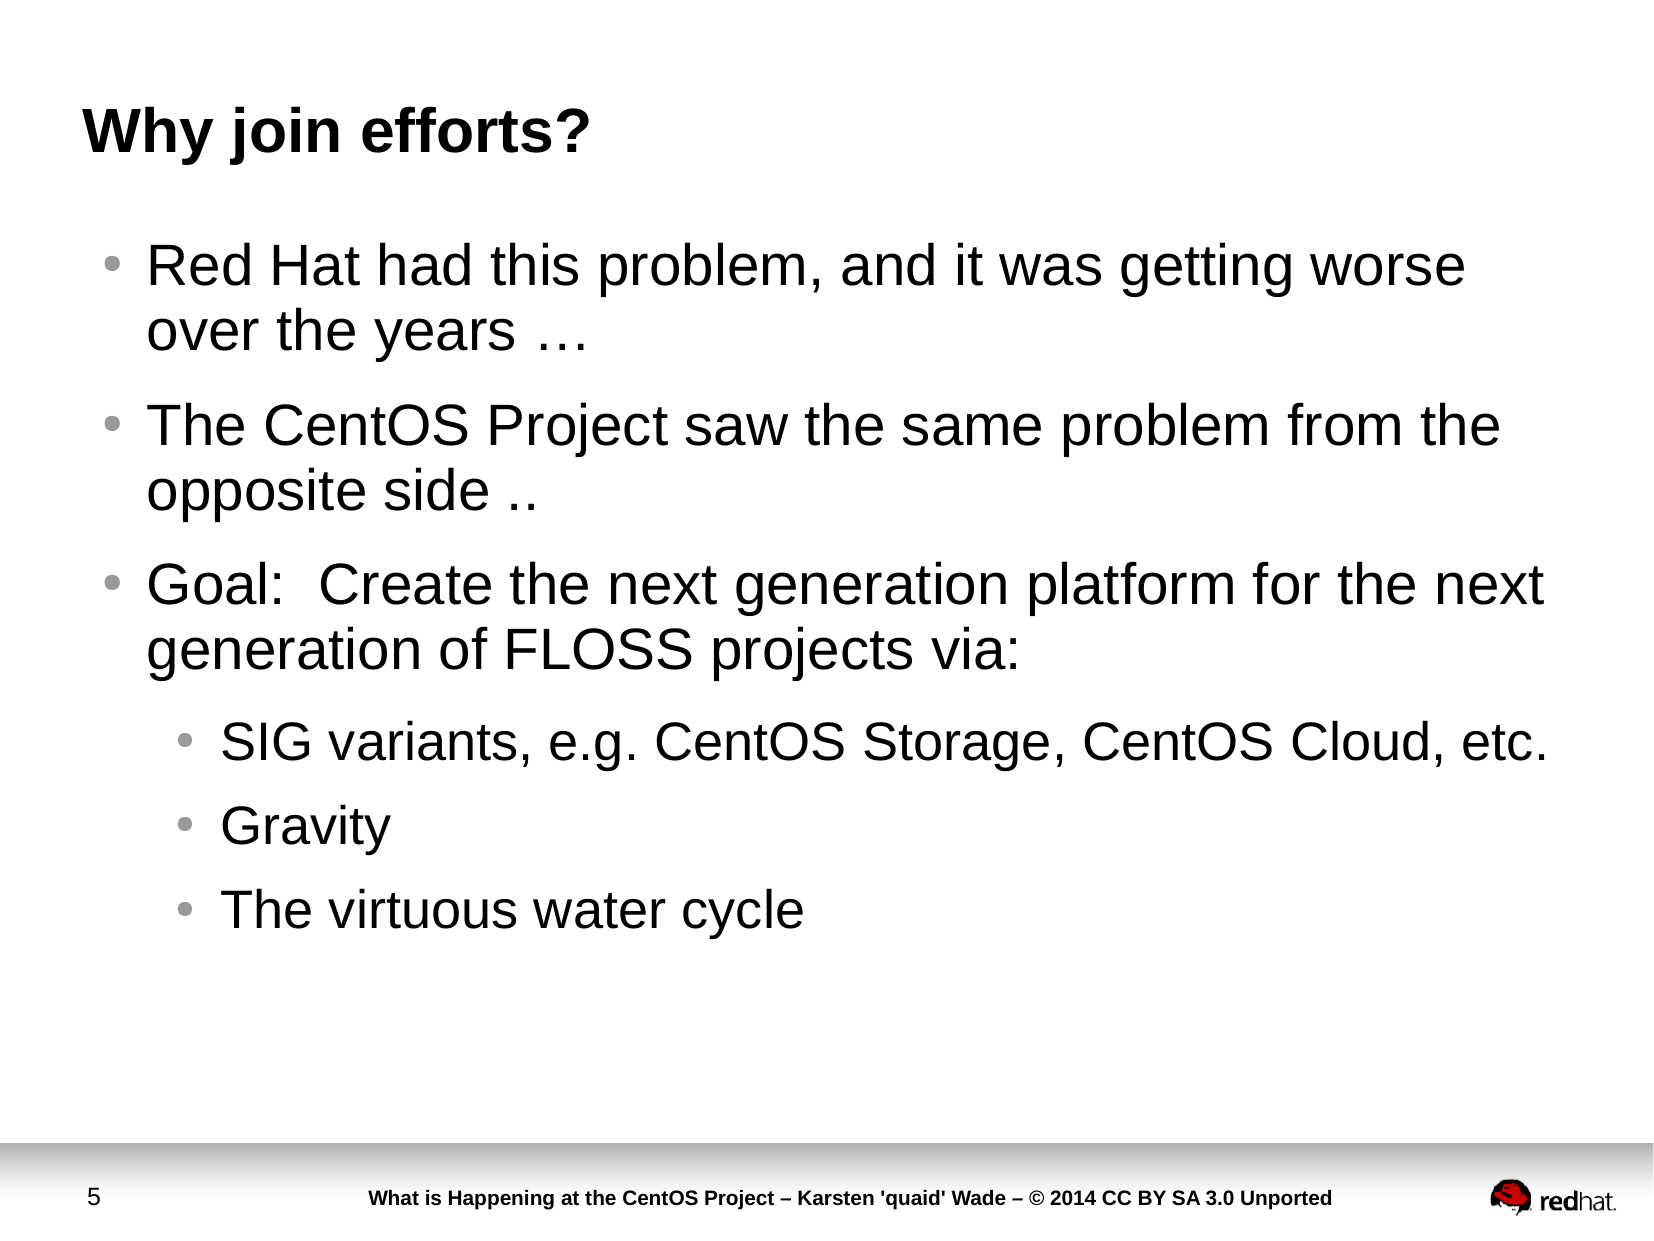

# Why join efforts?
Red Hat had this problem, and it was getting worse over the years …
The CentOS Project saw the same problem from the opposite side ..
Goal: Create the next generation platform for the next generation of FLOSS projects via:
SIG variants, e.g. CentOS Storage, CentOS Cloud, etc.
Gravity
The virtuous water cycle